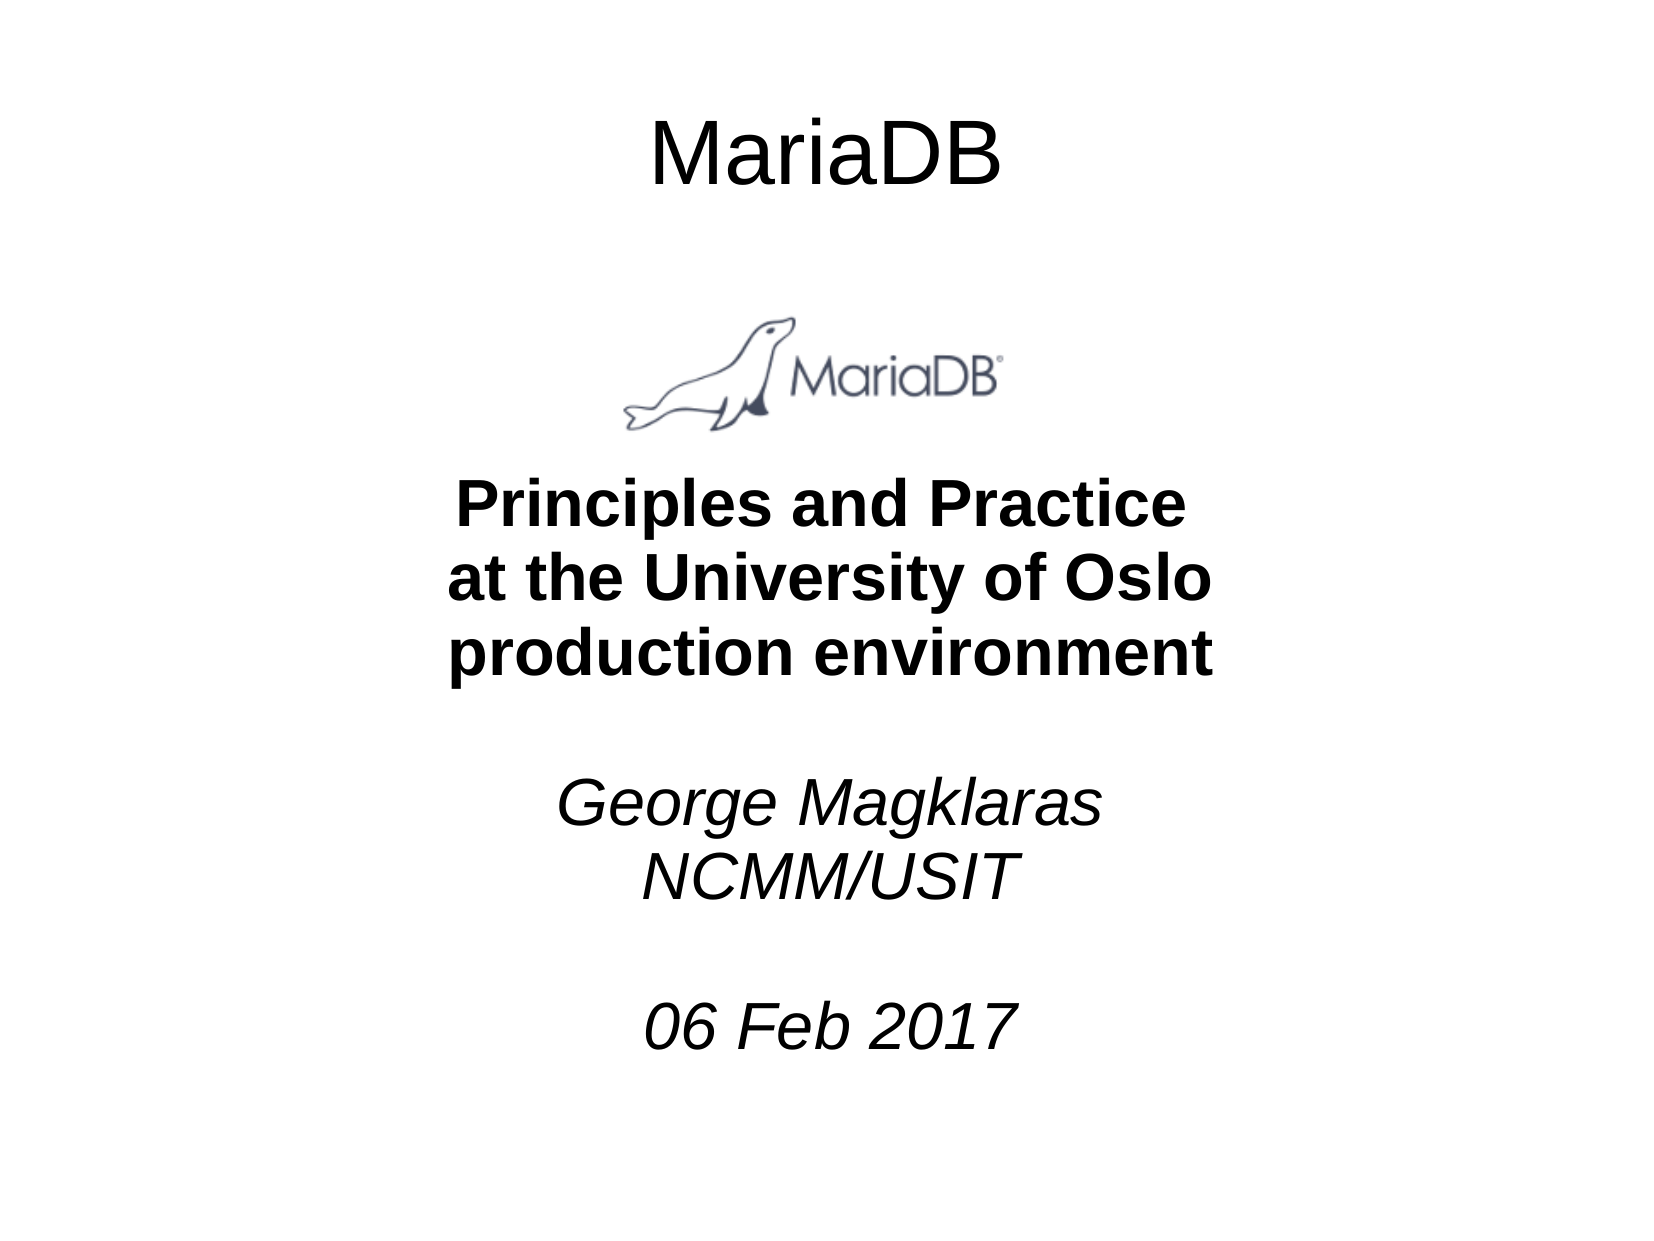

# MariaDB
Principles and Practice
at the University of Oslo
production environment
George Magklaras
NCMM/USIT
06 Feb 2017